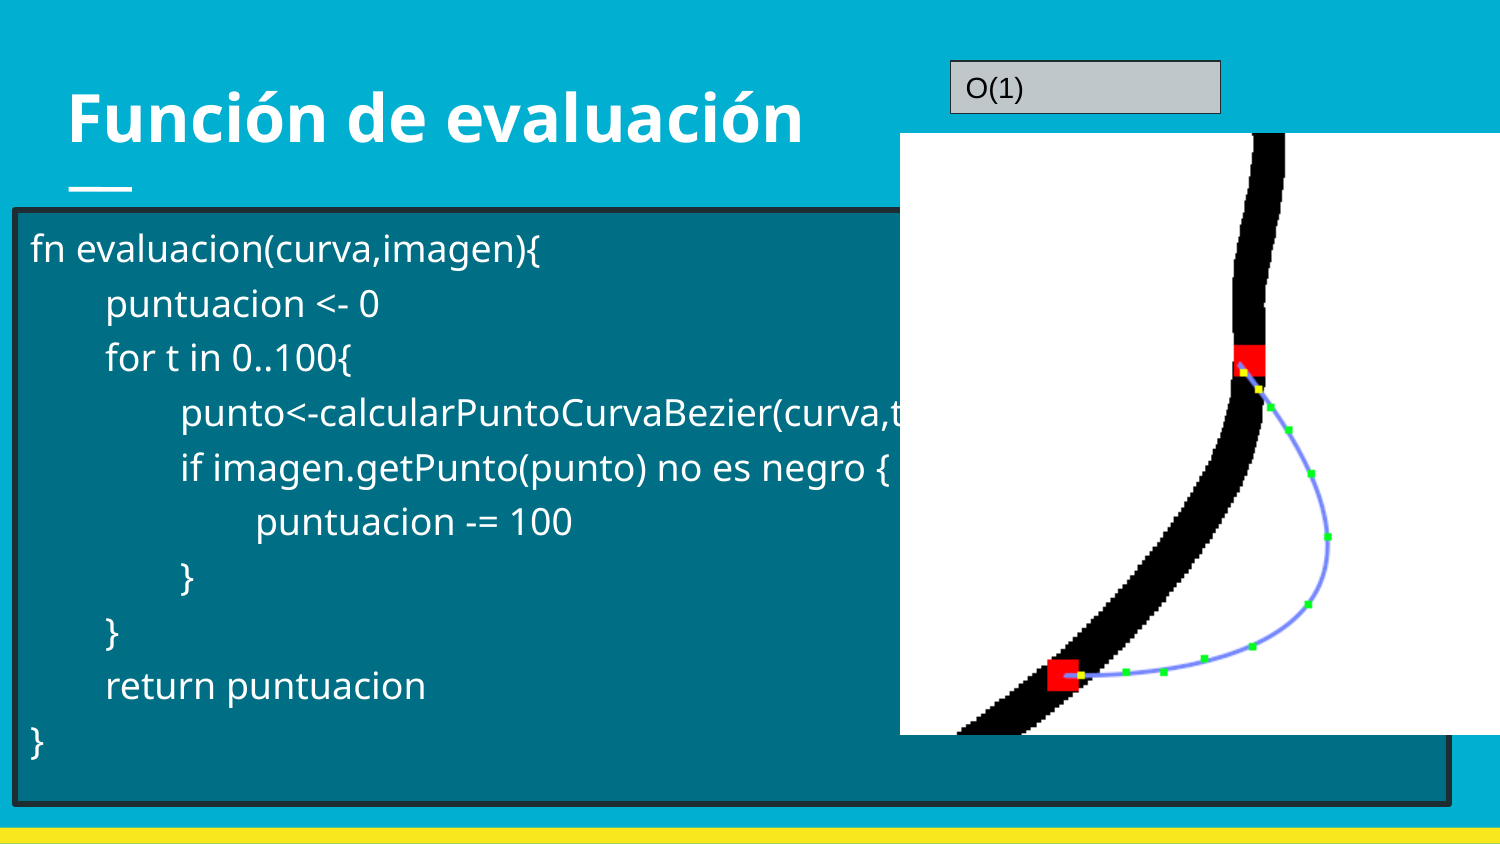

# Función de evaluación
O(1)
fn evaluacion(curva,imagen){
	puntuacion <- 0
	for t in 0..100{
		punto<-calcularPuntoCurvaBezier(curva,t)
		if imagen.getPunto(punto) no es negro {
	puntuacion -= 100
}
}
return puntuacion
}